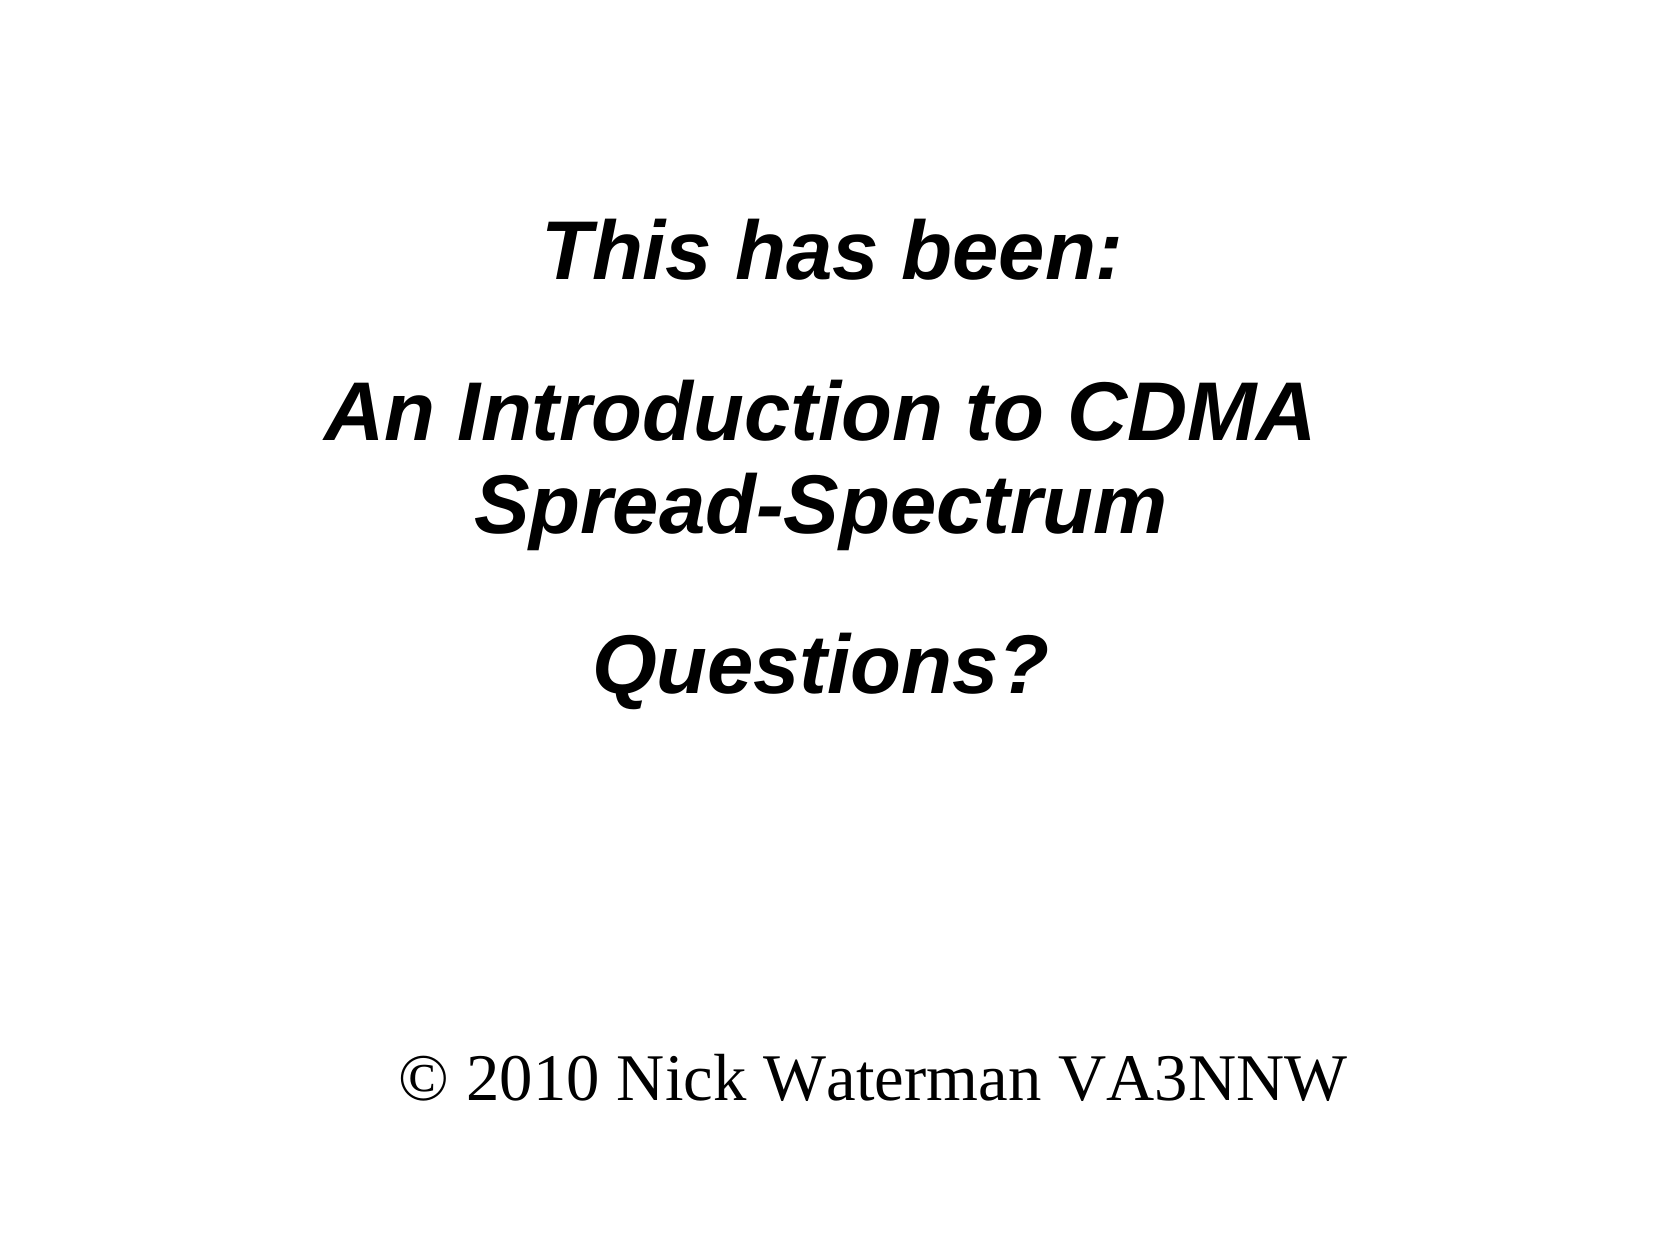

This has been:
An Introduction to CDMA
Spread-Spectrum
Questions?
# © 2010 Nick Waterman VA3NNW